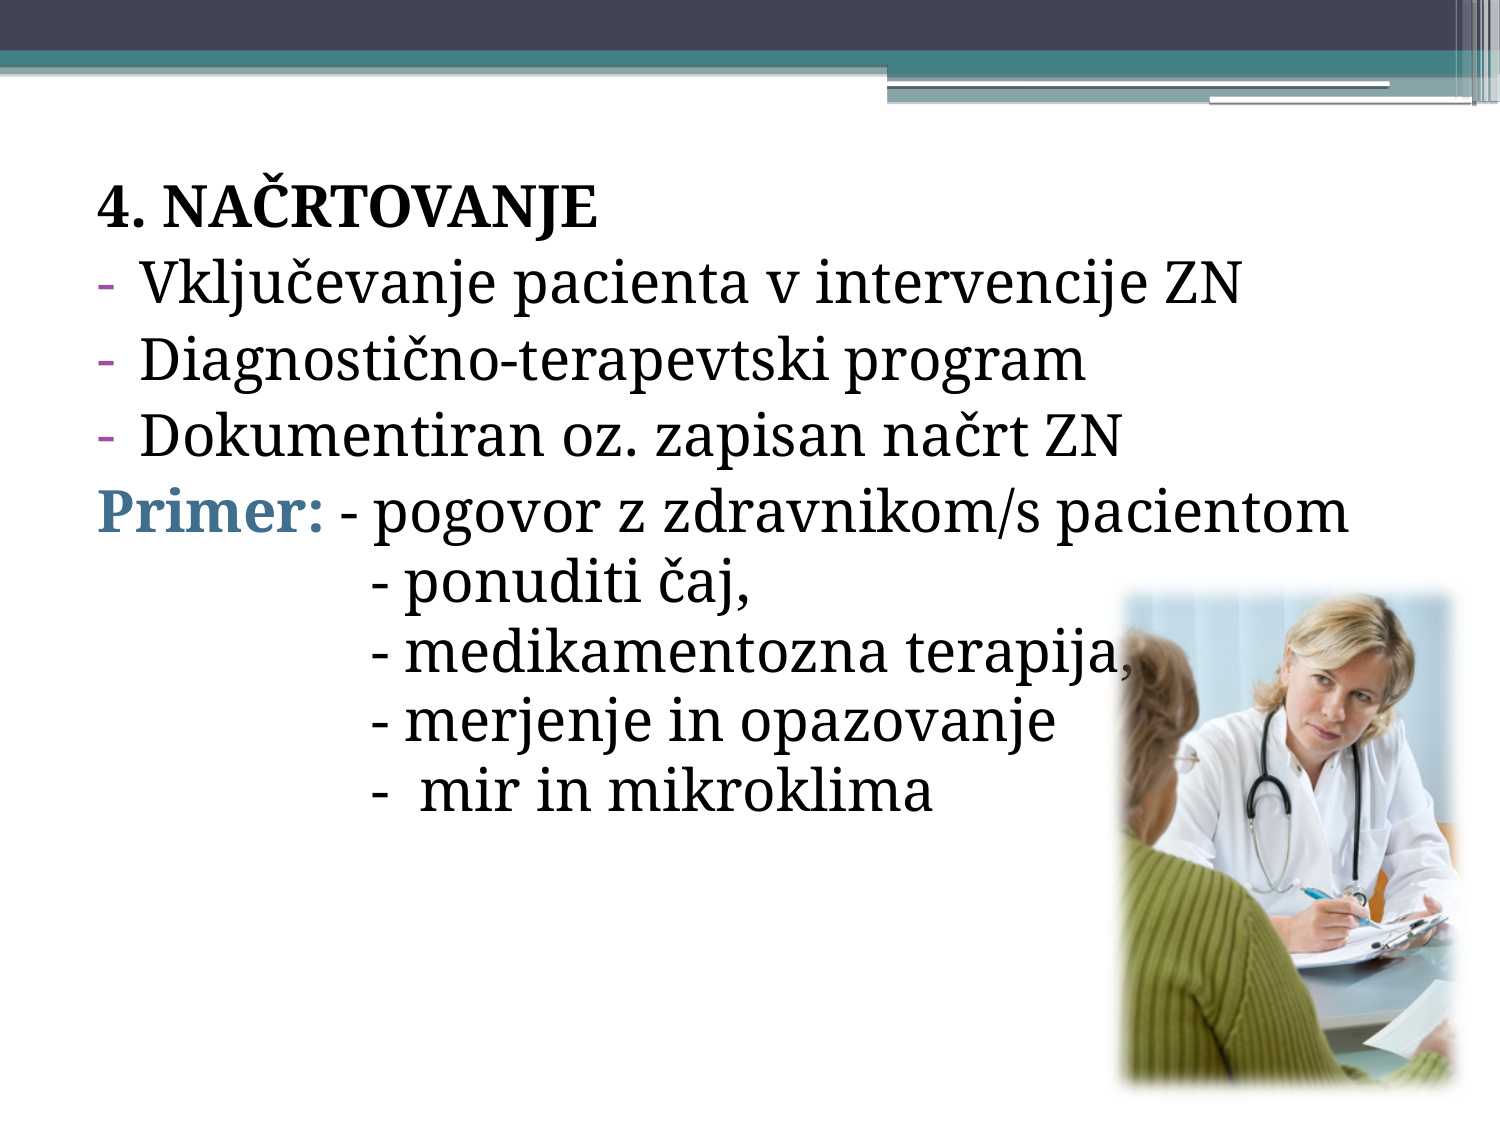

# 4. NAČRTOVANJE
Vključevanje pacienta v intervencije ZN
Diagnostično-terapevtski program
Dokumentiran oz. zapisan načrt ZN
Primer: - pogovor z zdravnikom/s pacientom
 - ponuditi čaj,
 - medikamentozna terapija,
 - merjenje in opazovanje
 - mir in mikroklima